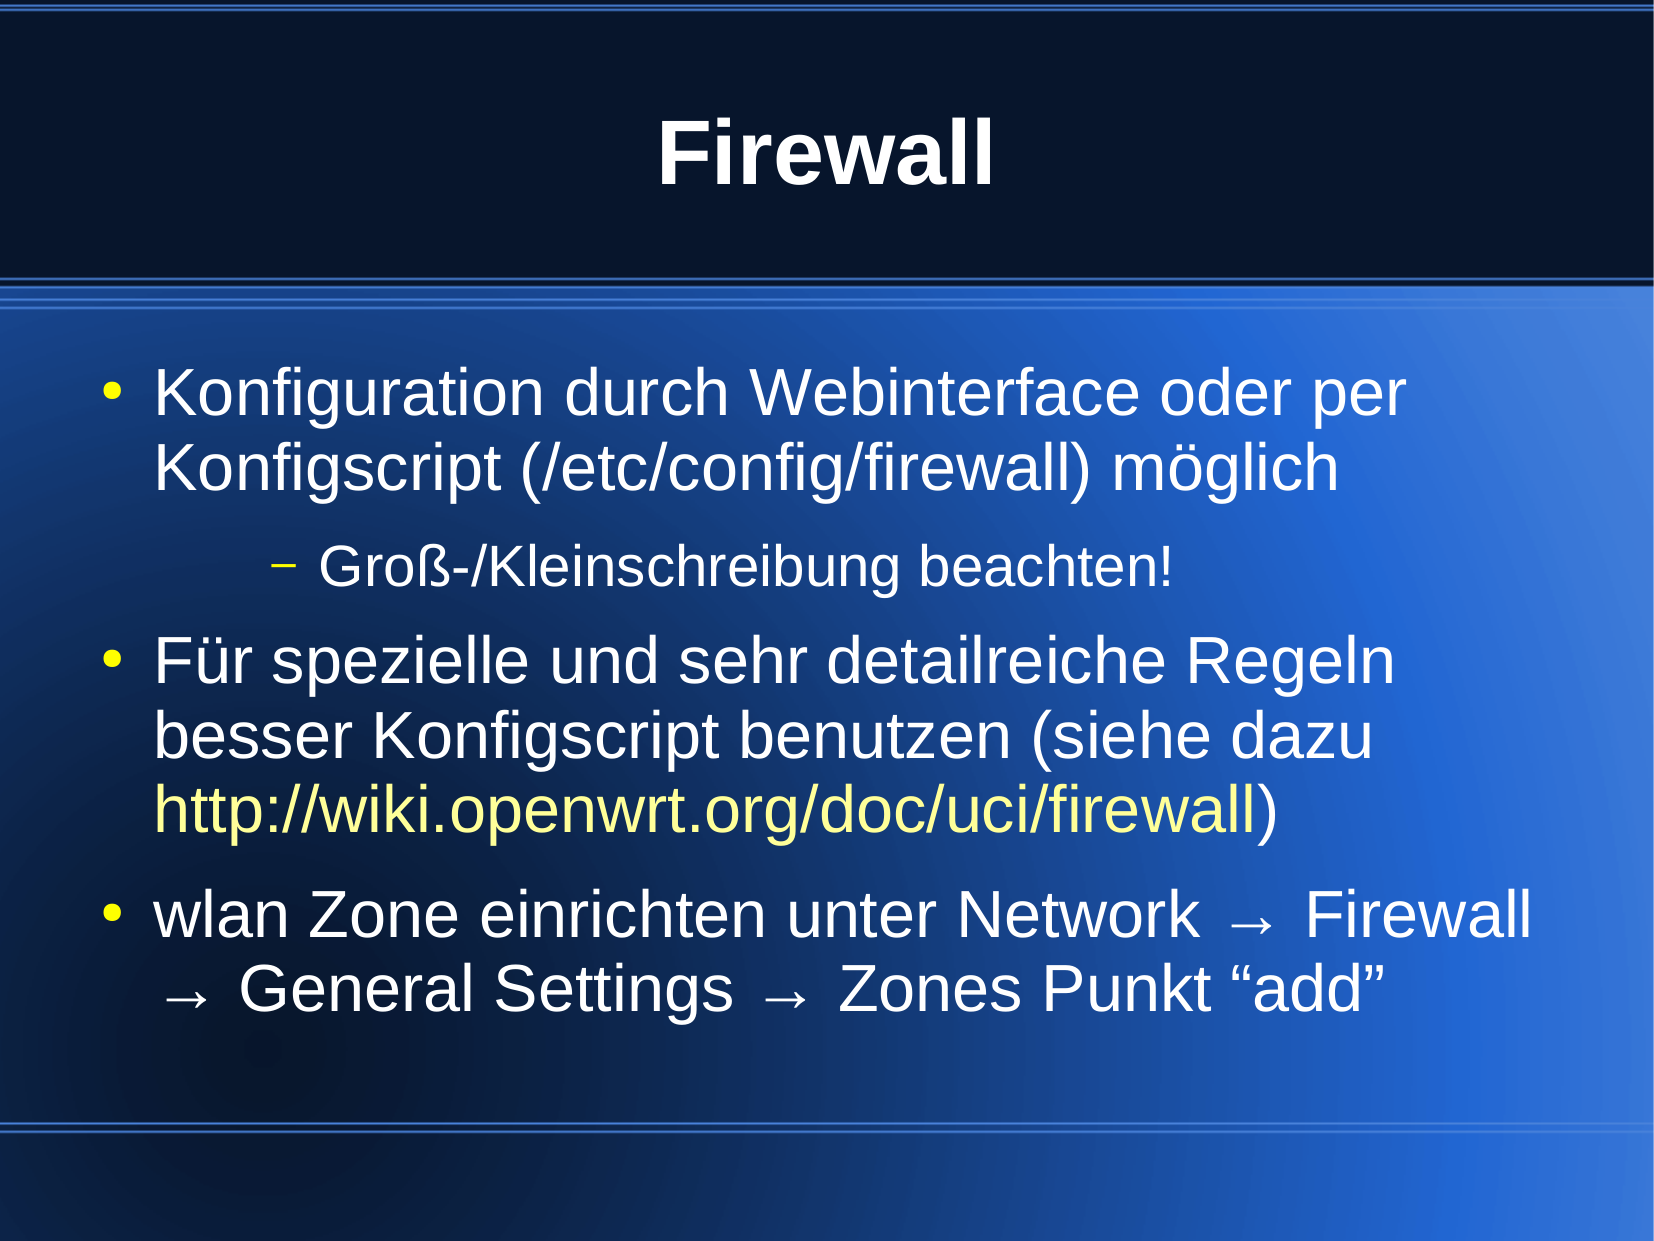

# Firewall
Konfiguration durch Webinterface oder per Konfigscript (/etc/config/firewall) möglich
Groß-/Kleinschreibung beachten!
Für spezielle und sehr detailreiche Regeln besser Konfigscript benutzen (siehe dazu http://wiki.openwrt.org/doc/uci/firewall)
wlan Zone einrichten unter Network → Firewall → General Settings → Zones Punkt “add”